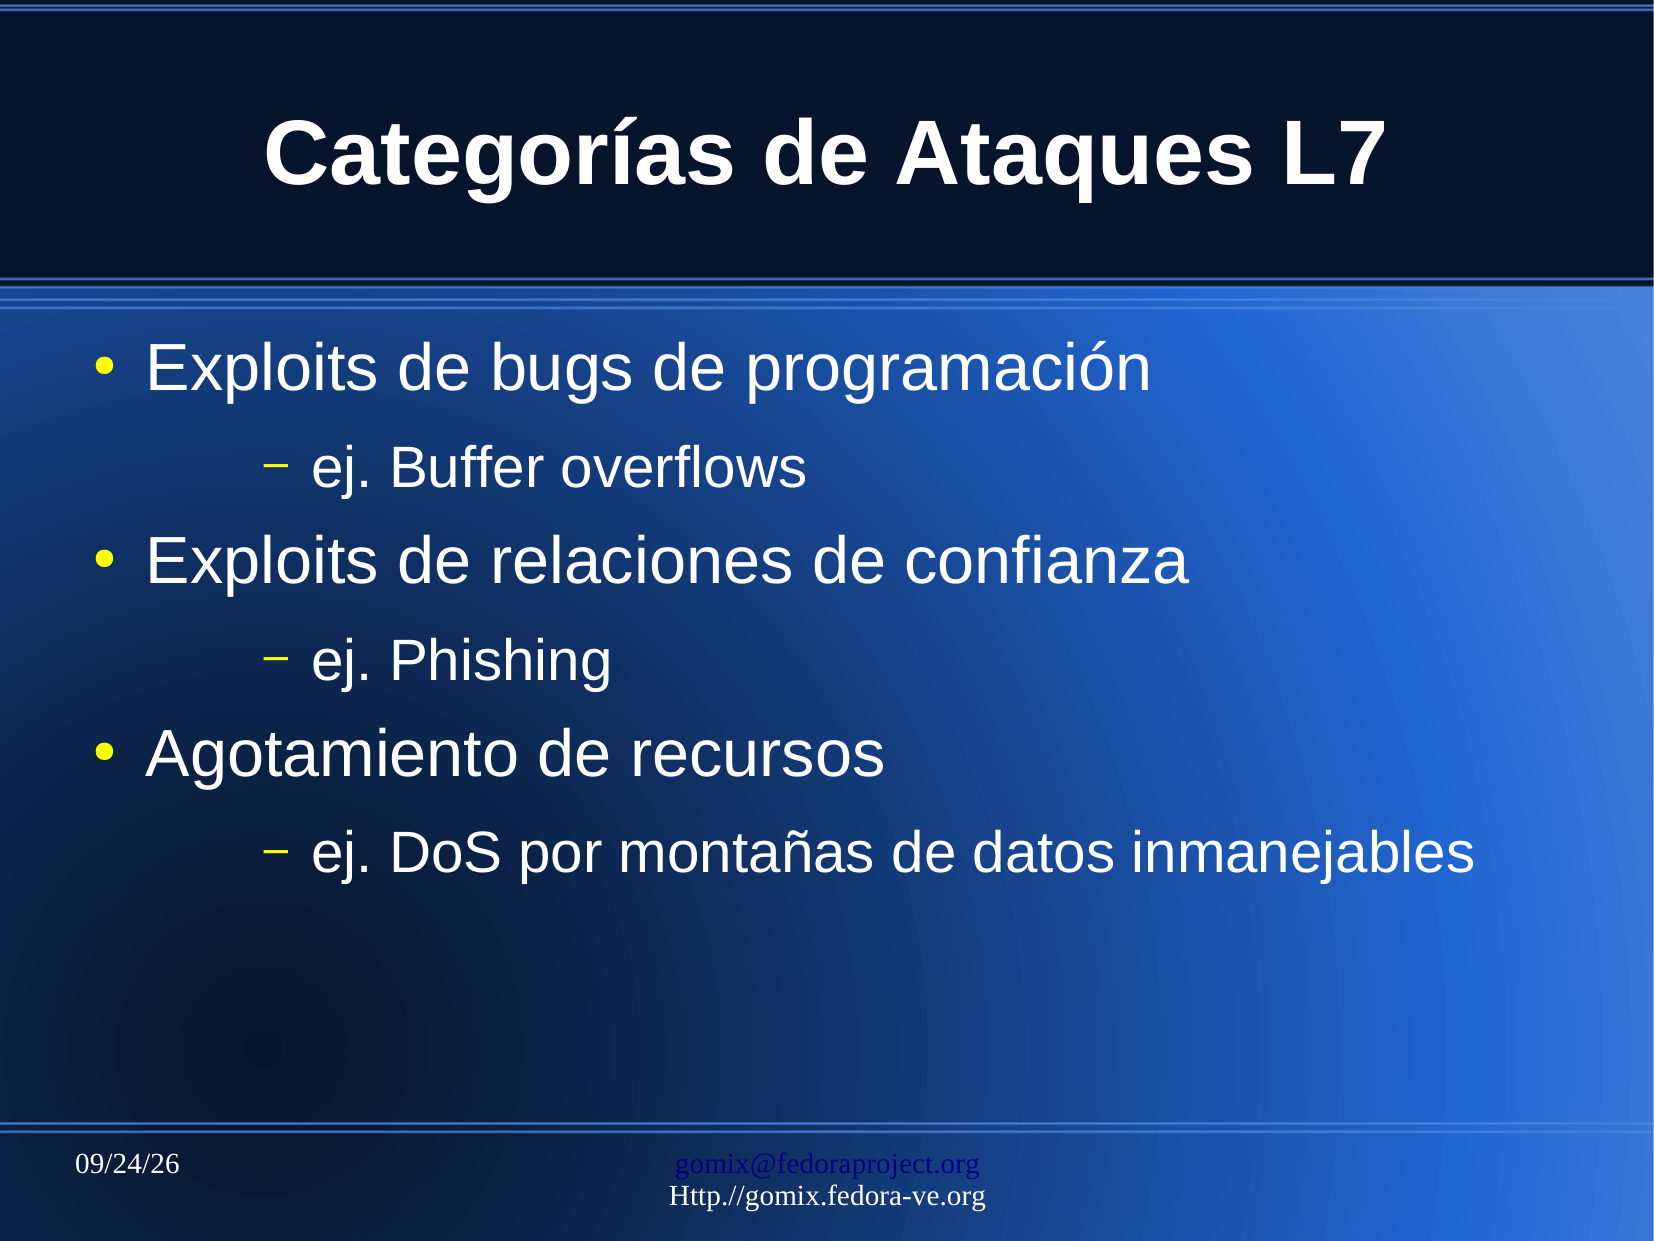

# Categorías de Ataques L7
Exploits de bugs de programación
ej. Buffer overflows
Exploits de relaciones de confianza
ej. Phishing
Agotamiento de recursos
ej. DoS por montañas de datos inmanejables